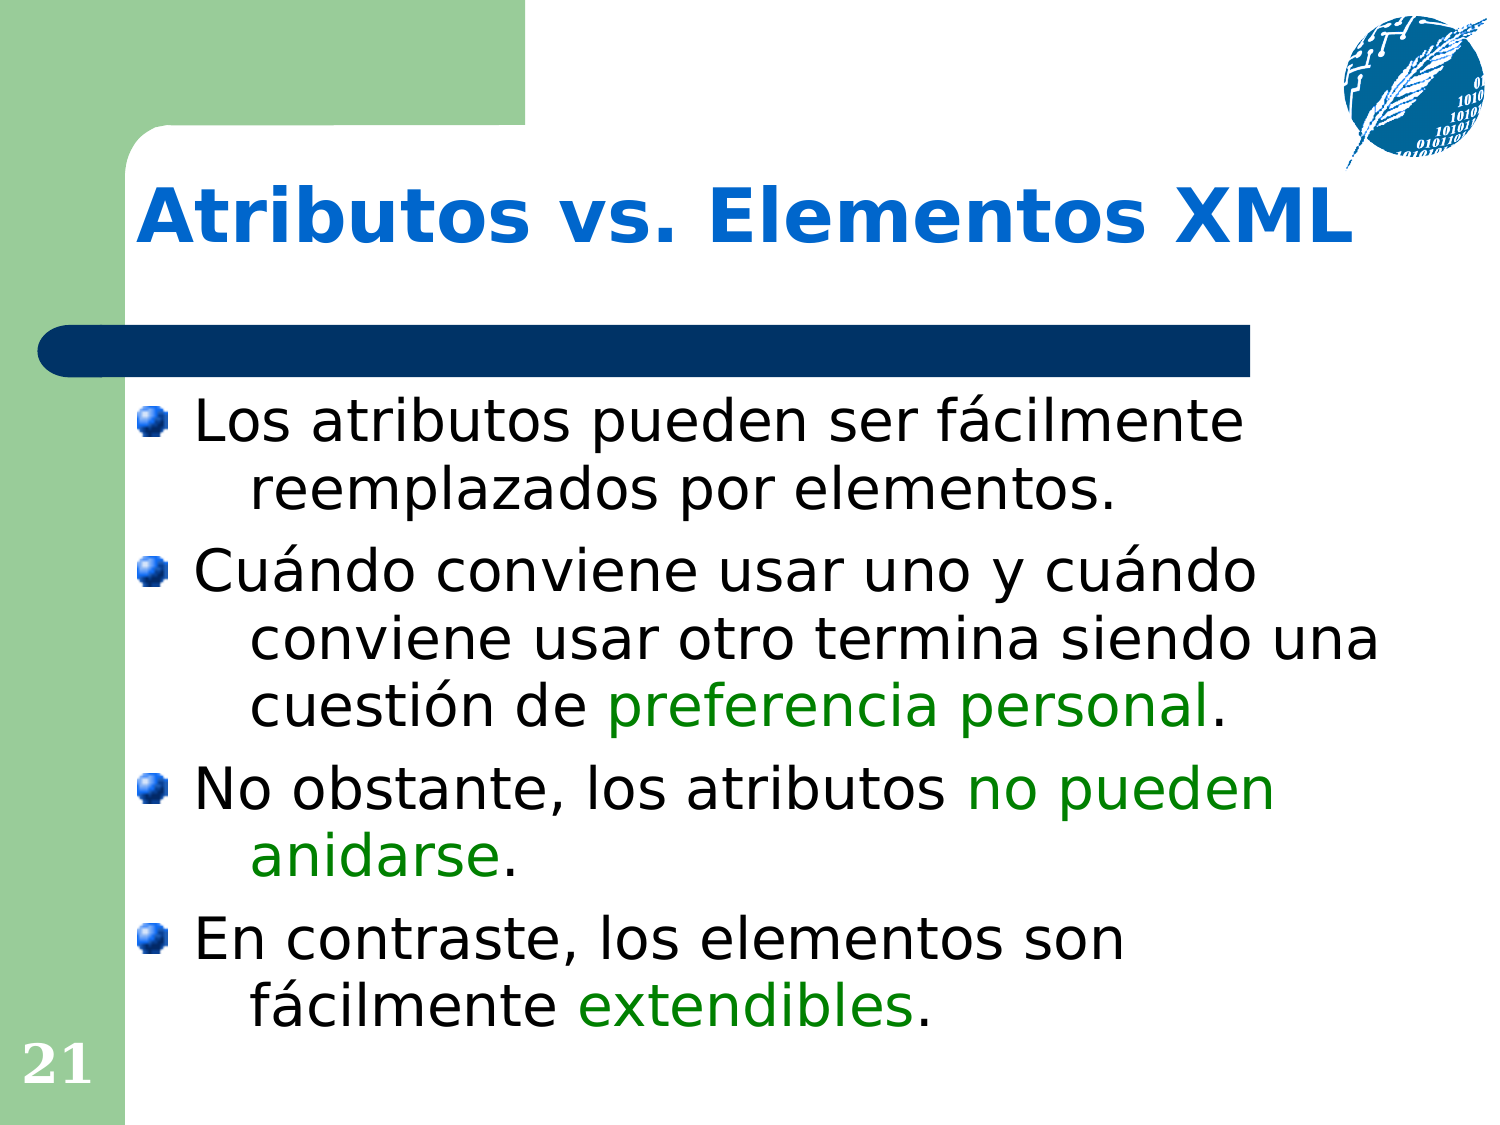

# Atributos vs. Elementos XML
Los atributos pueden ser fácilmente reemplazados por elementos.
Cuándo conviene usar uno y cuándo conviene usar otro termina siendo una cuestión de preferencia personal.
No obstante, los atributos no pueden anidarse.
En contraste, los elementos son fácilmente extendibles.
21